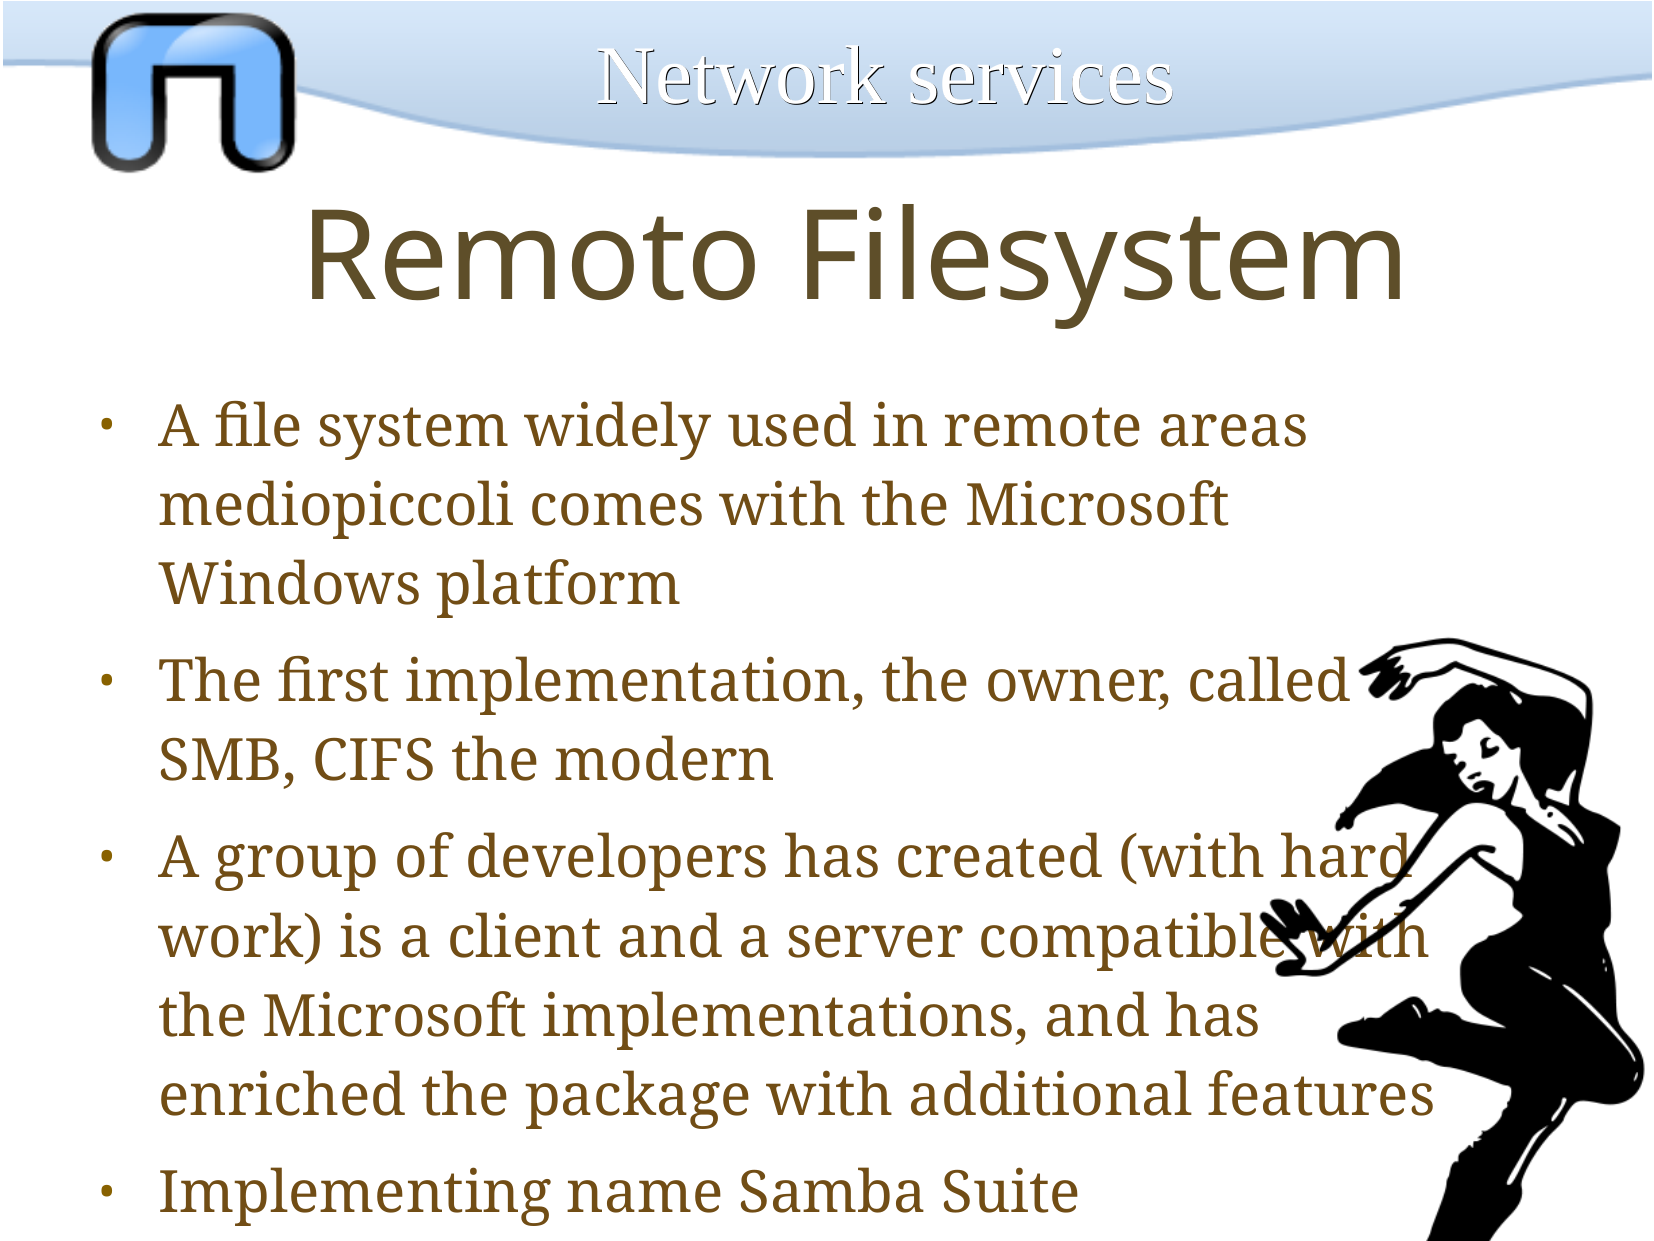

Network services
Remoto Filesystem
# A file system widely used in remote areas mediopiccoli comes with the Microsoft Windows platform
The first implementation, the owner, called SMB, CIFS the modern
A group of developers has created (with hard work) is a client and a server compatible with the Microsoft implementations, and has enriched the package with additional features
Implementing name Samba Suite